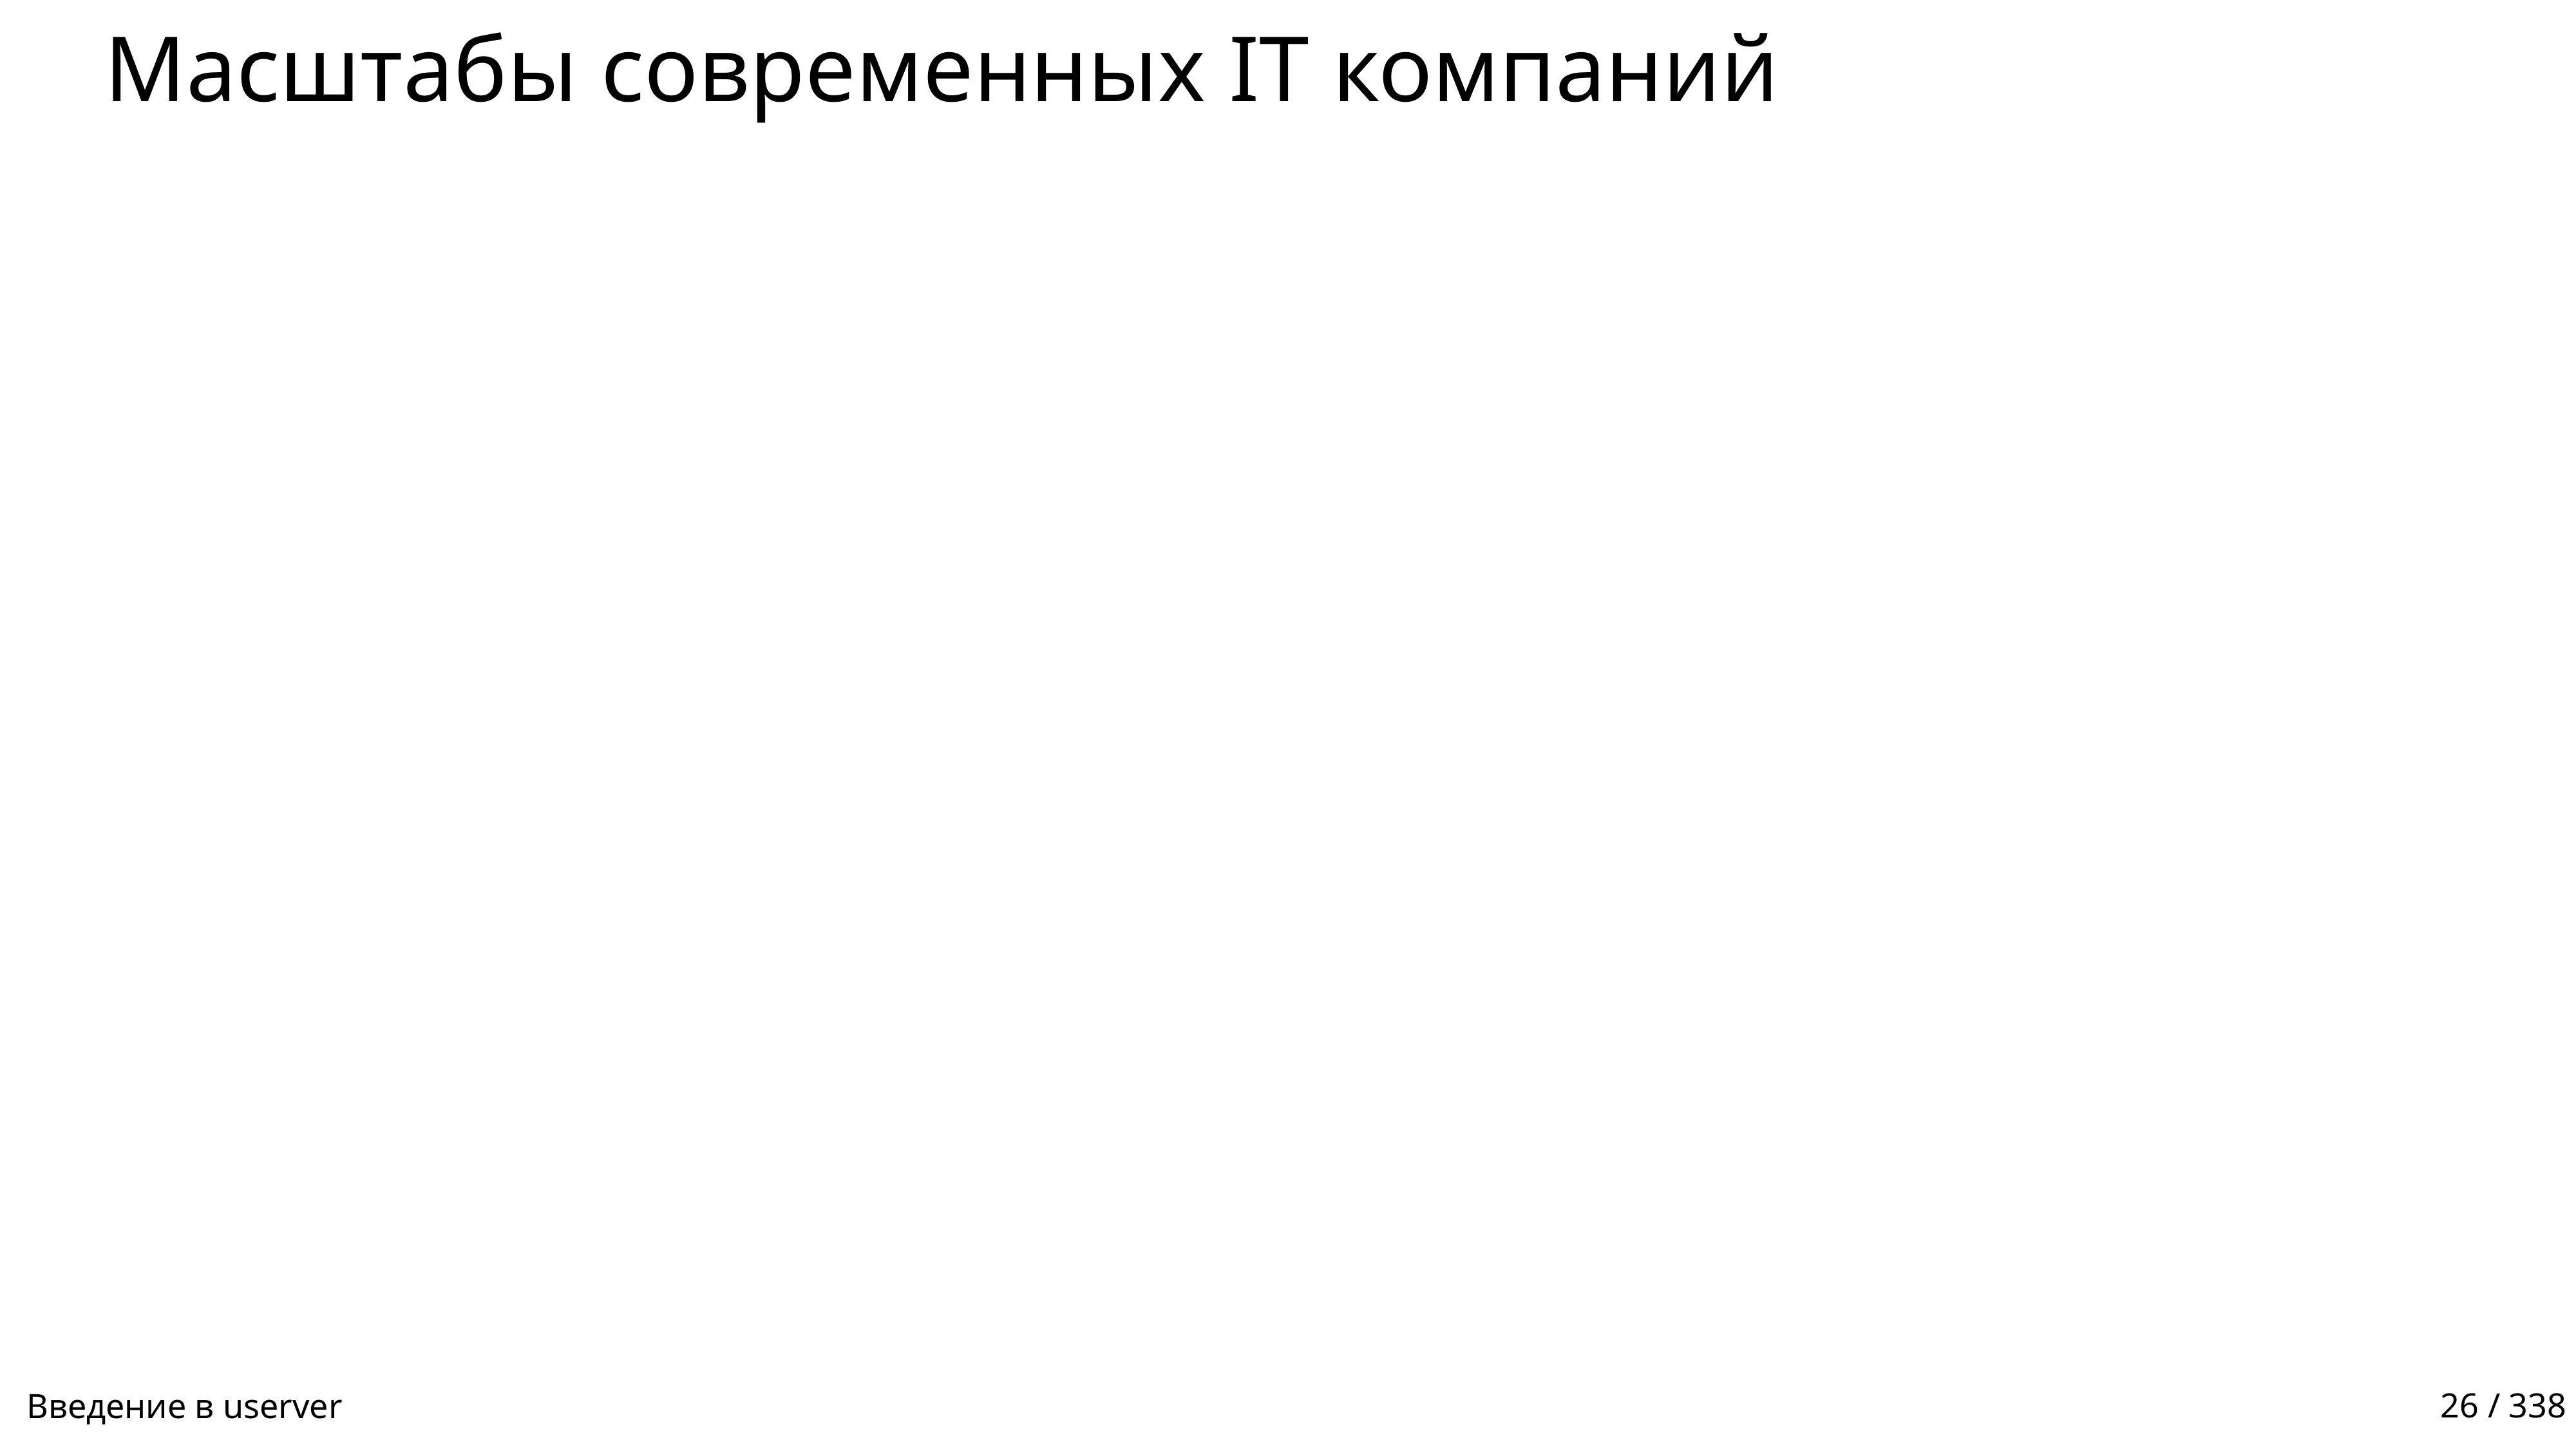

Масштабы современных IT компаний
#
Введение в userver